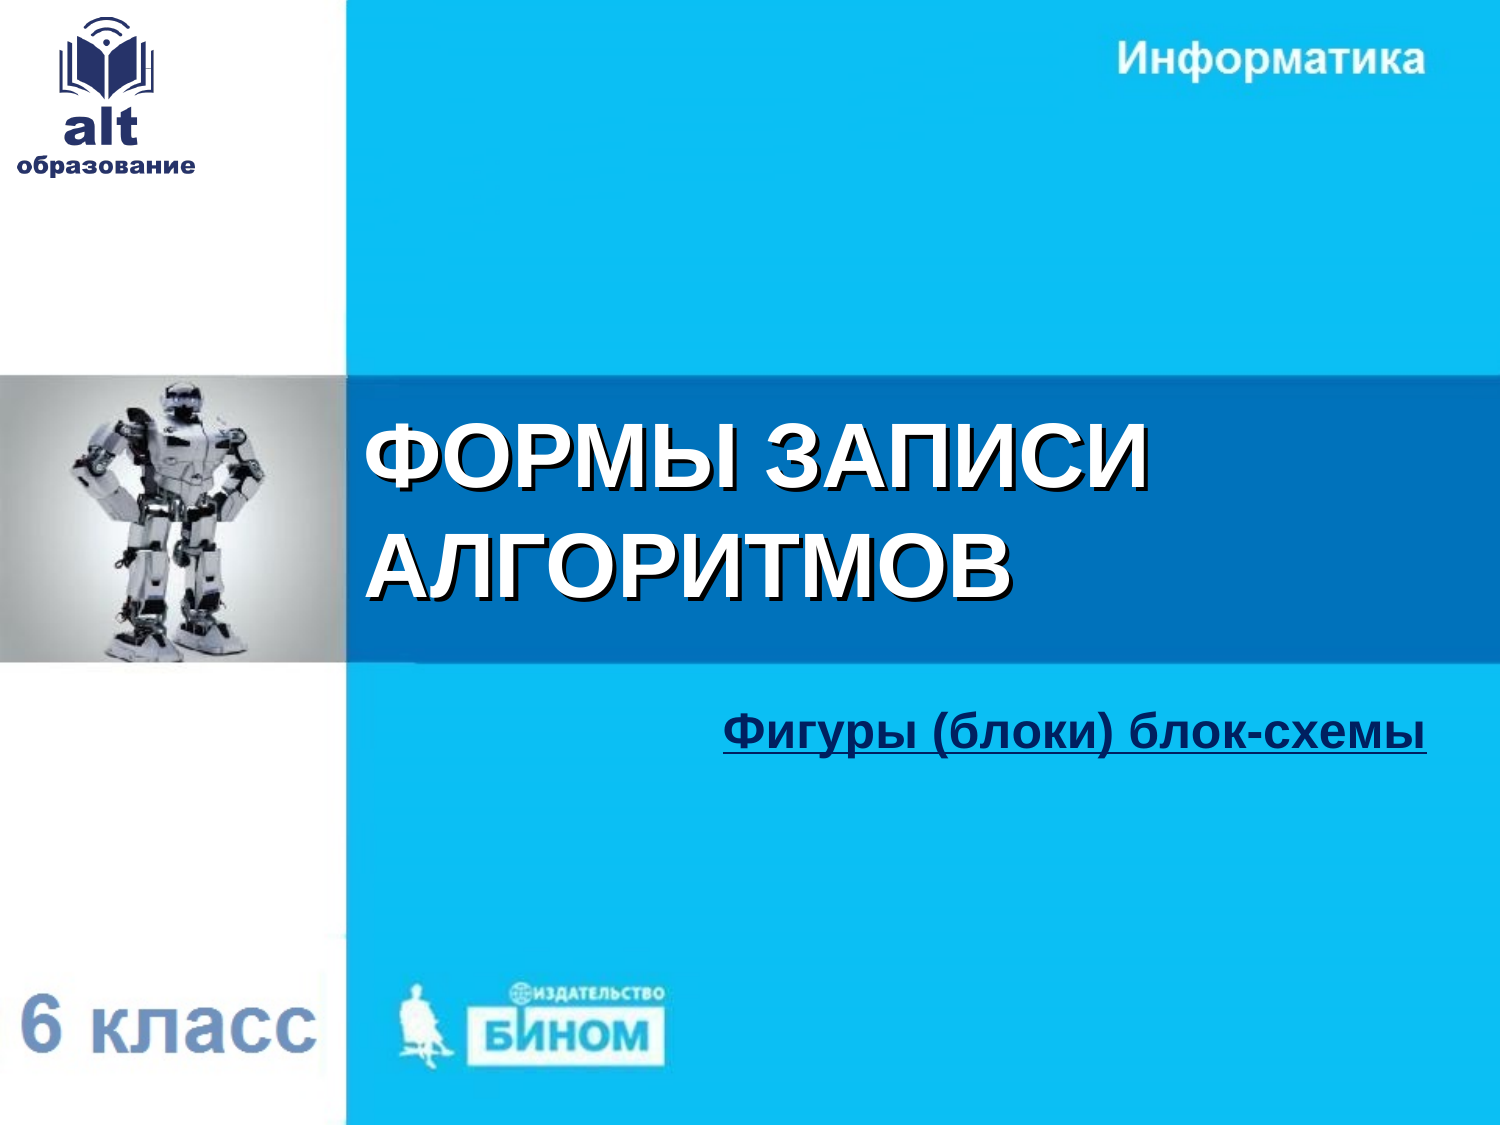

# ФОРМЫ ЗАПИСИ АЛГОРИТМОВ
Фигуры (блоки) блок-схемы